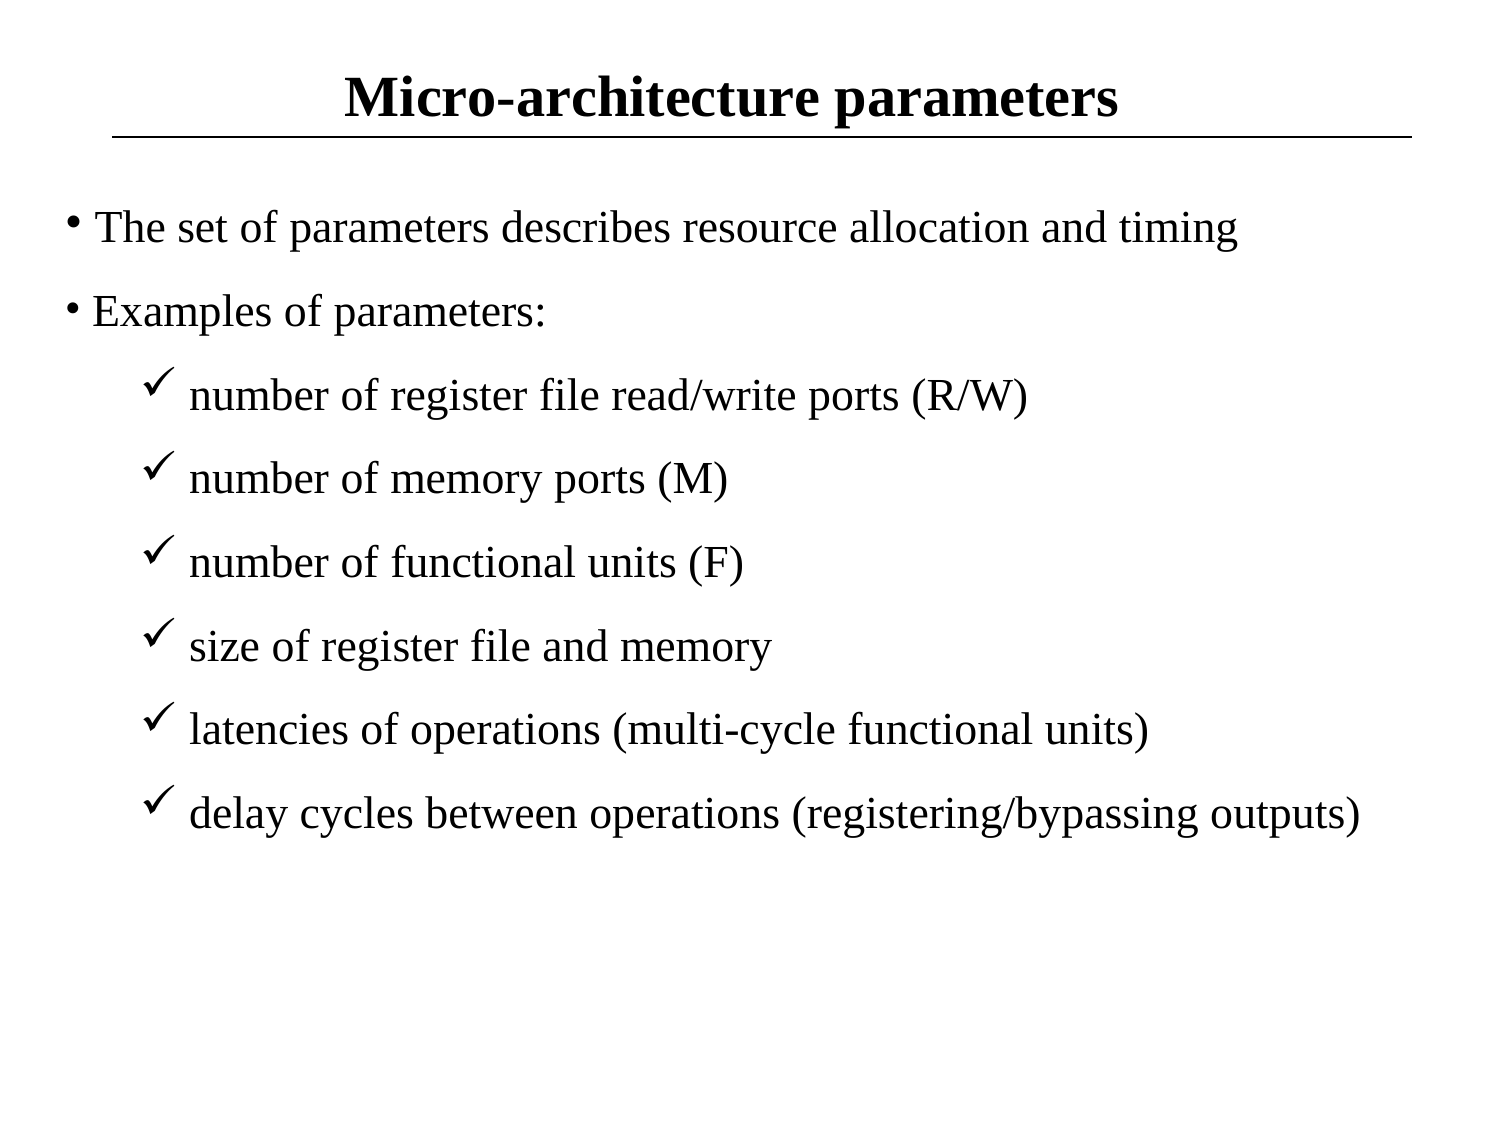

# Micro-architecture parameters
 The set of parameters describes resource allocation and timing
 Examples of parameters:
 number of register file read/write ports (R/W)
 number of memory ports (M)
 number of functional units (F)
 size of register file and memory
 latencies of operations (multi-cycle functional units)
 delay cycles between operations (registering/bypassing outputs)